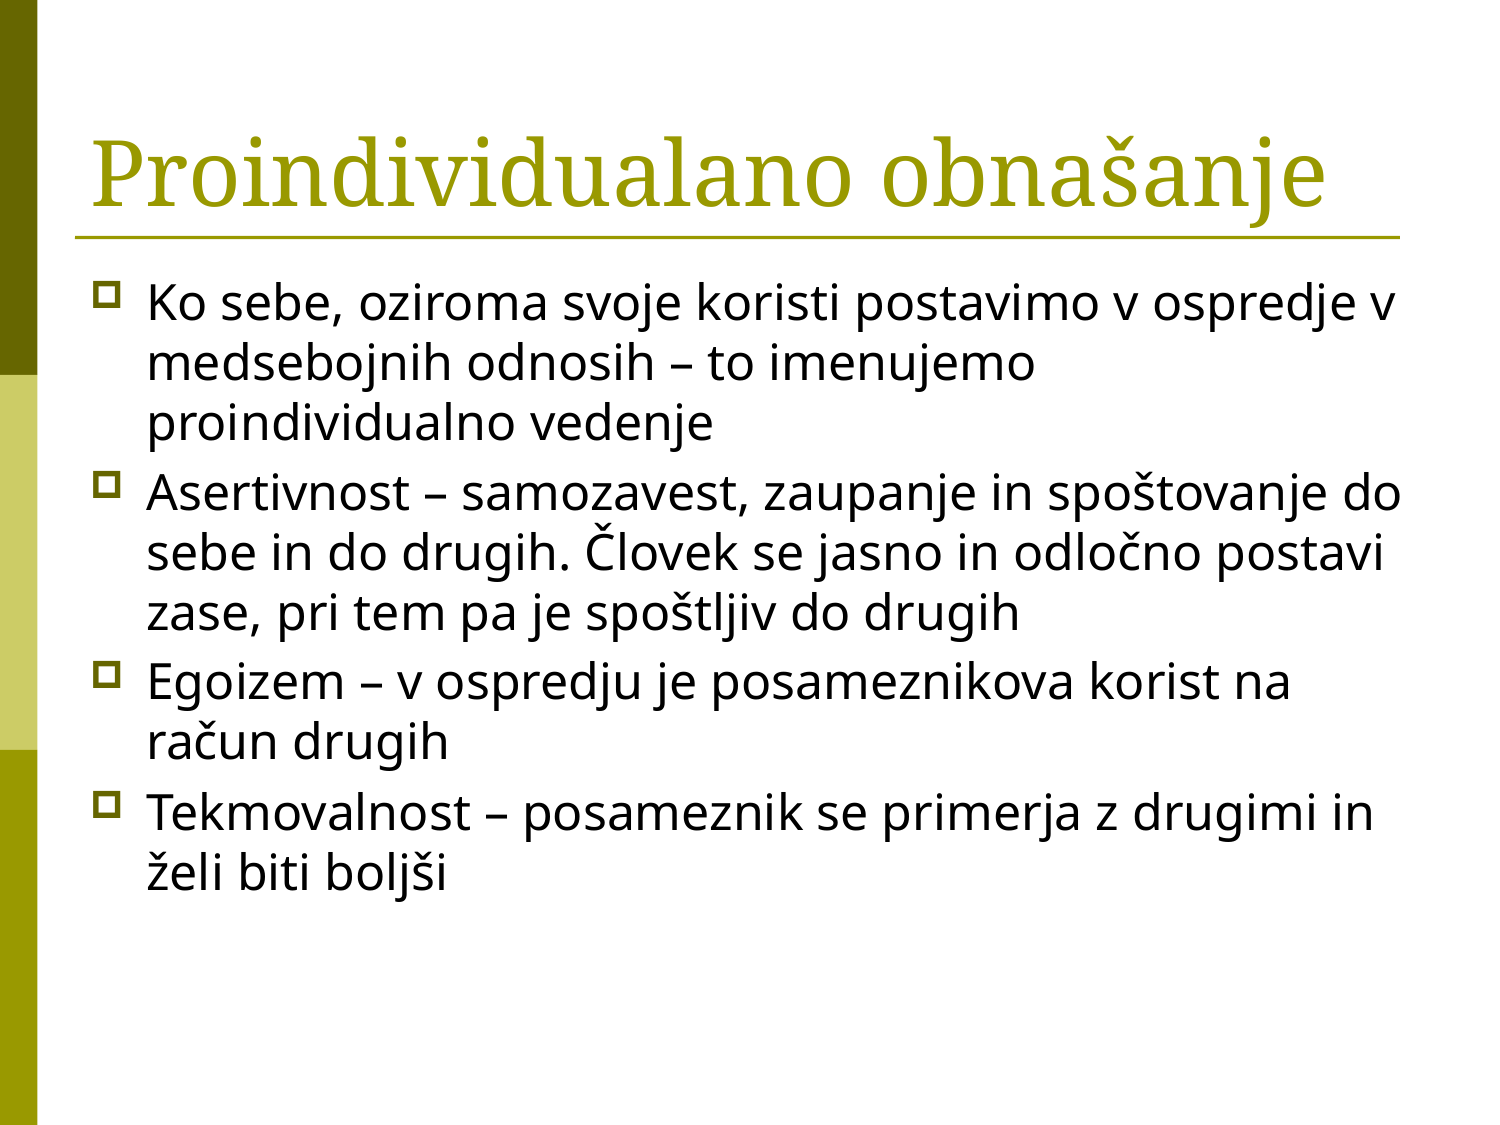

# Proindividualano obnašanje
Ko sebe, oziroma svoje koristi postavimo v ospredje v medsebojnih odnosih – to imenujemo proindividualno vedenje
Asertivnost – samozavest, zaupanje in spoštovanje do sebe in do drugih. Človek se jasno in odločno postavi zase, pri tem pa je spoštljiv do drugih
Egoizem – v ospredju je posameznikova korist na račun drugih
Tekmovalnost – posameznik se primerja z drugimi in želi biti boljši